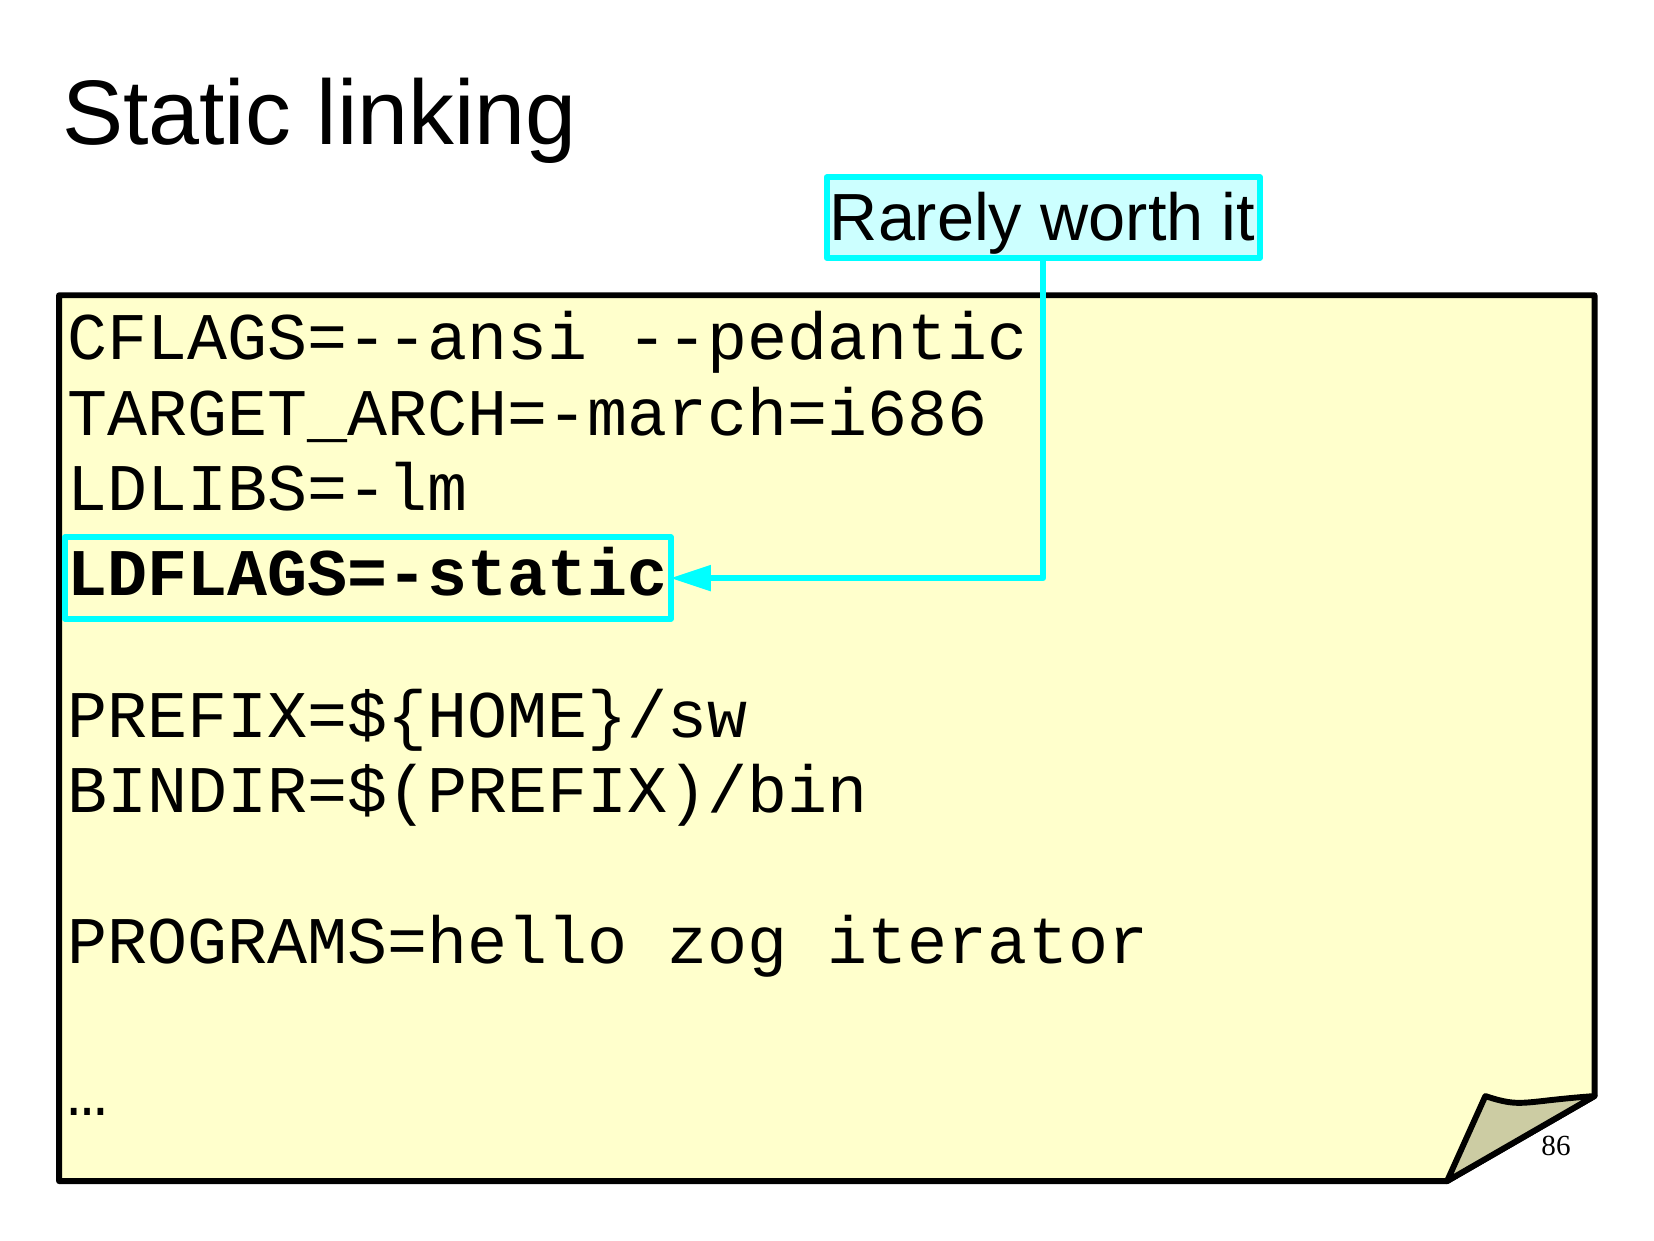

Static linking
Rarely worth it
CFLAGS=--ansi --pedantic
TARGET_ARCH=-march=i686
LDLIBS=-lm
PREFIX=${HOME}/sw
BINDIR=$(PREFIX)/bin
PROGRAMS=hello zog iterator
…
LDFLAGS=-static
86